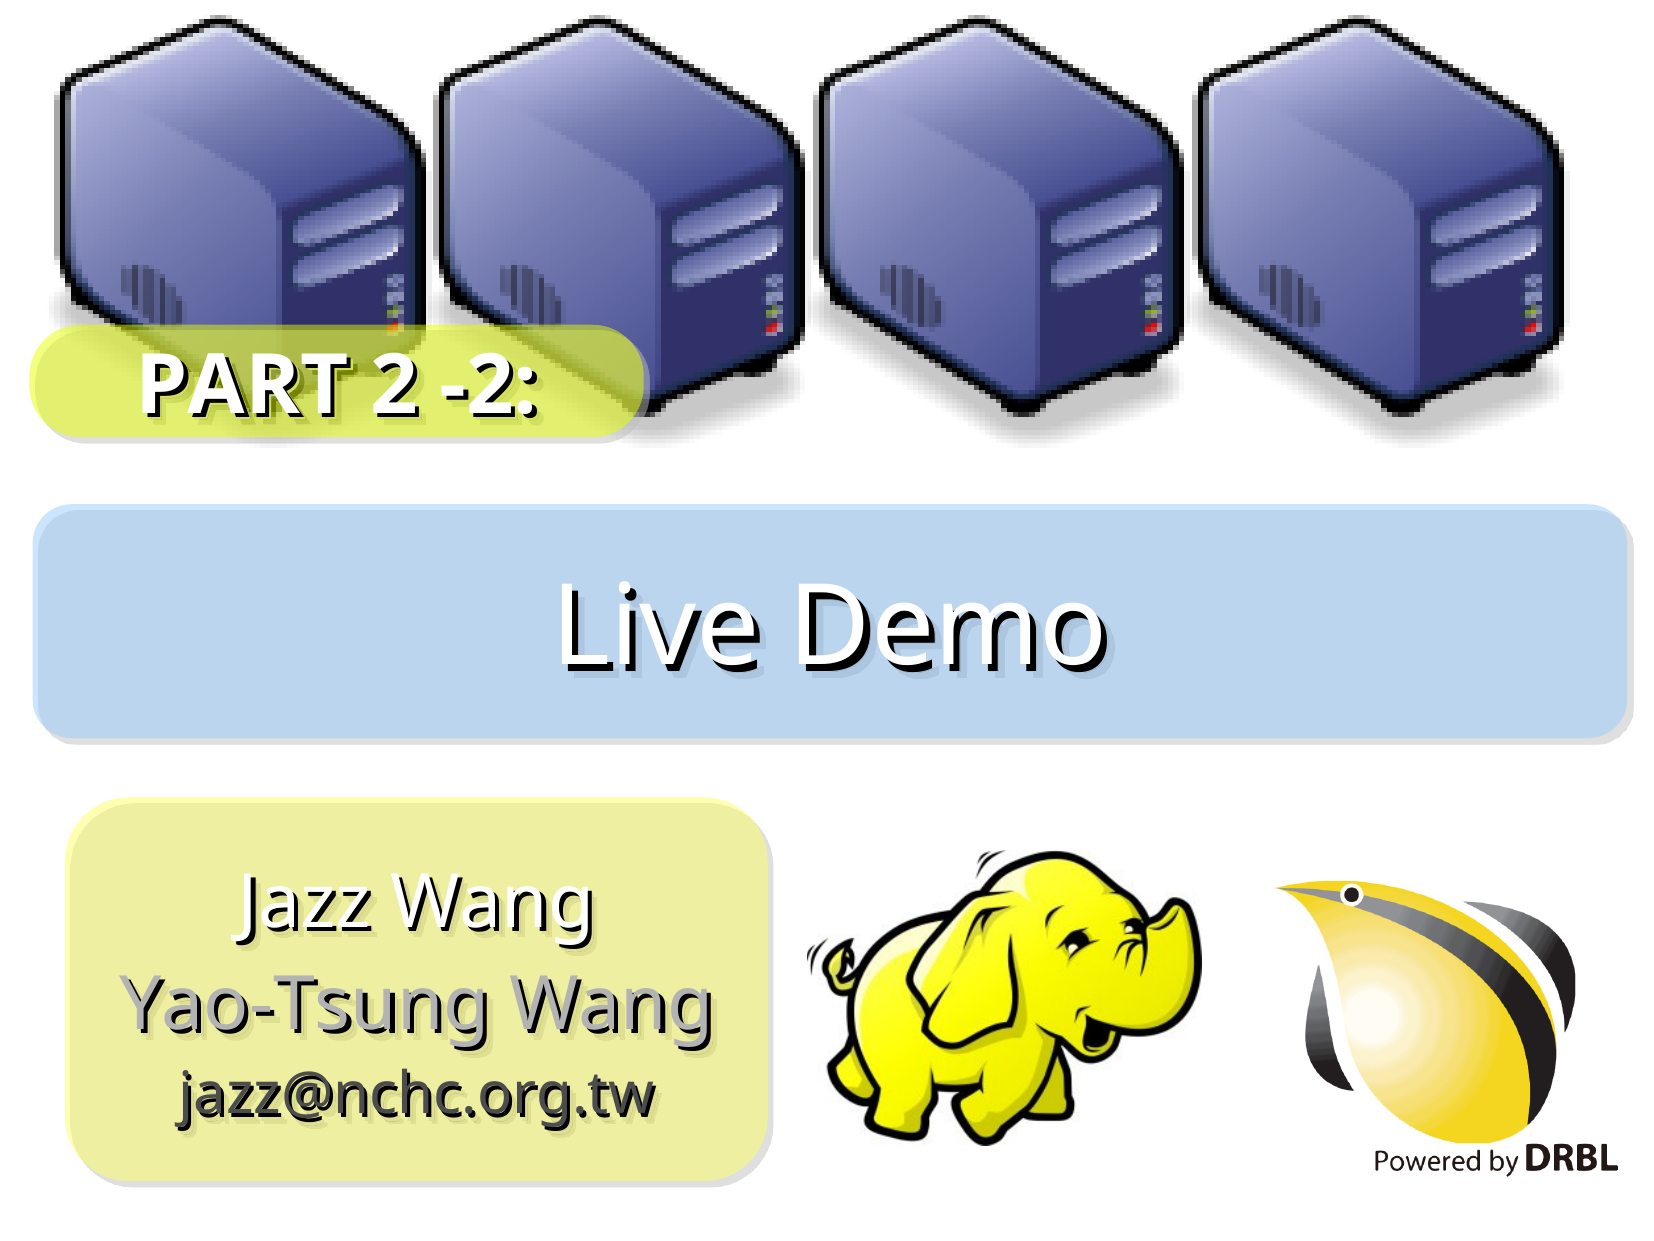

PART 2 -2:
Live Demo
Jazz Wang
Yao-Tsung Wang
jazz@nchc.org.tw